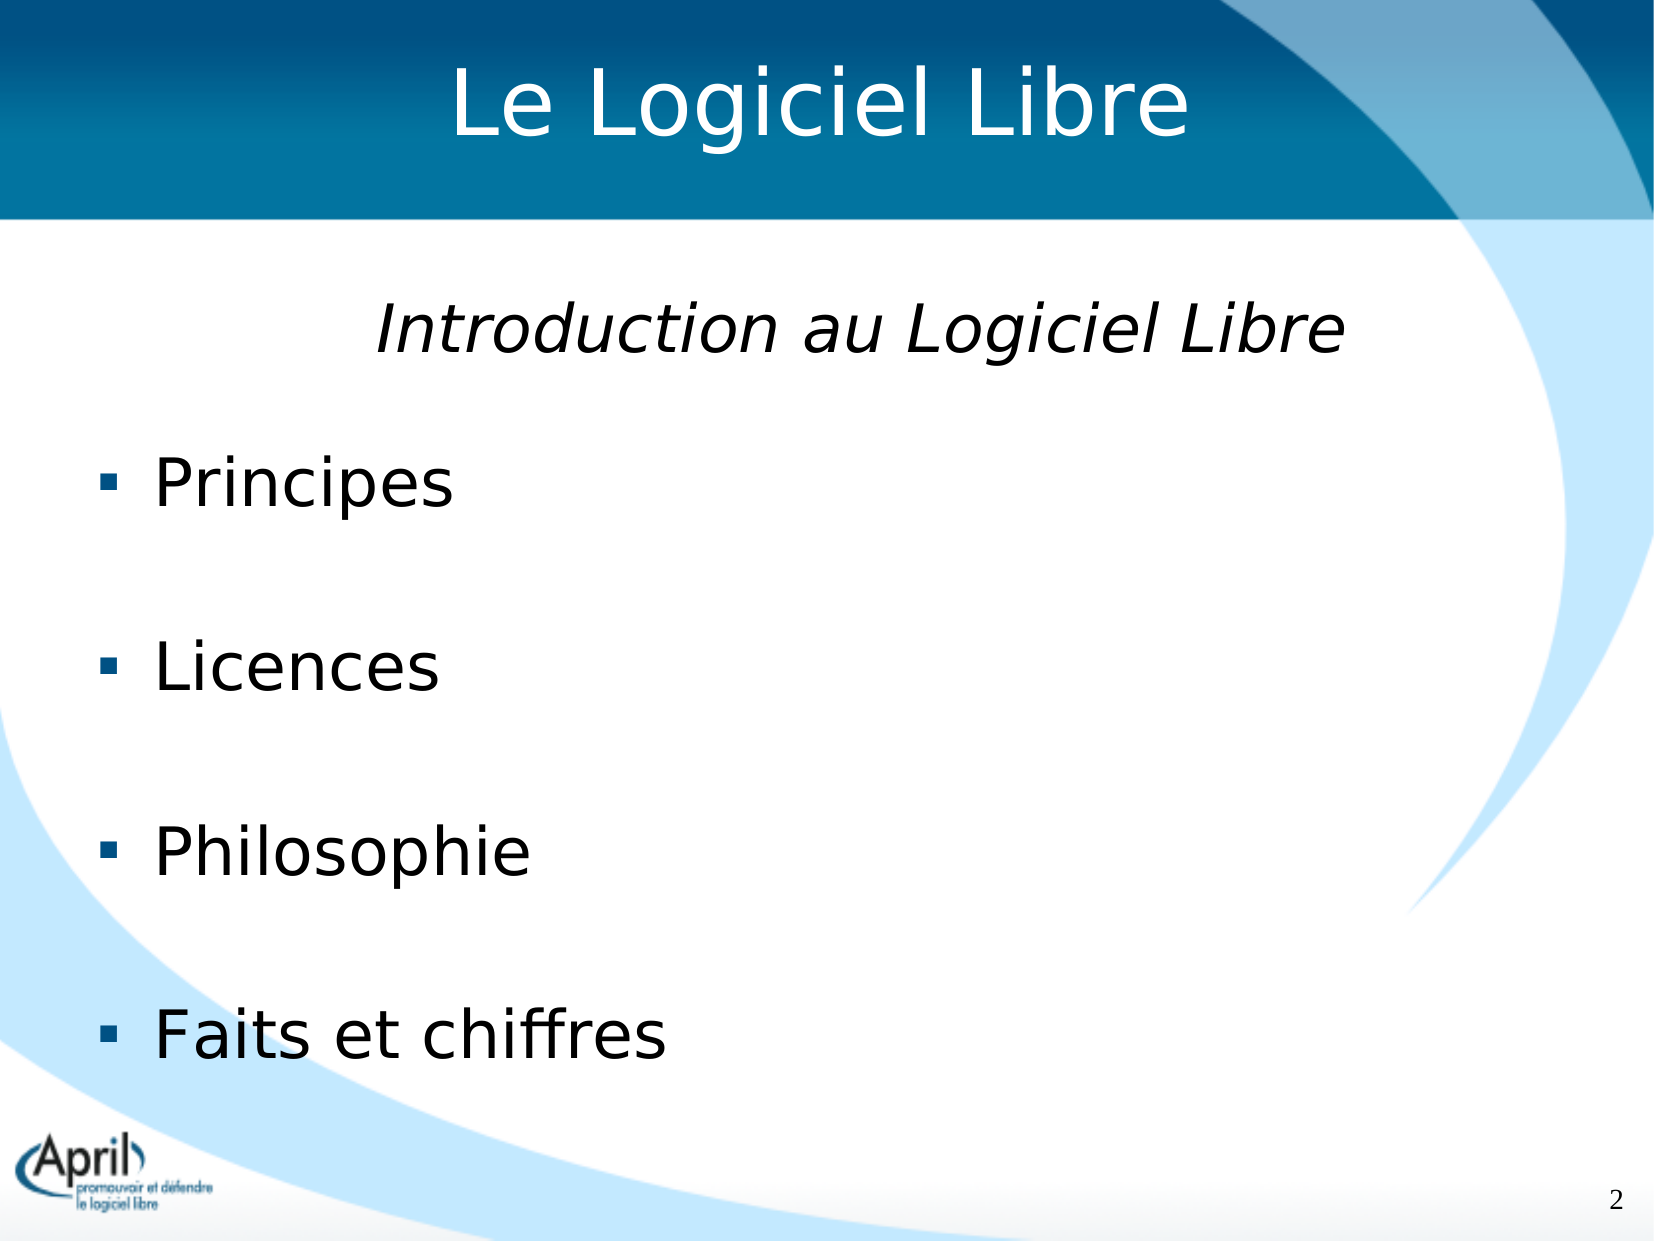

# Le Logiciel Libre
Introduction au Logiciel Libre
Principes
Licences
Philosophie
Faits et chiffres
2